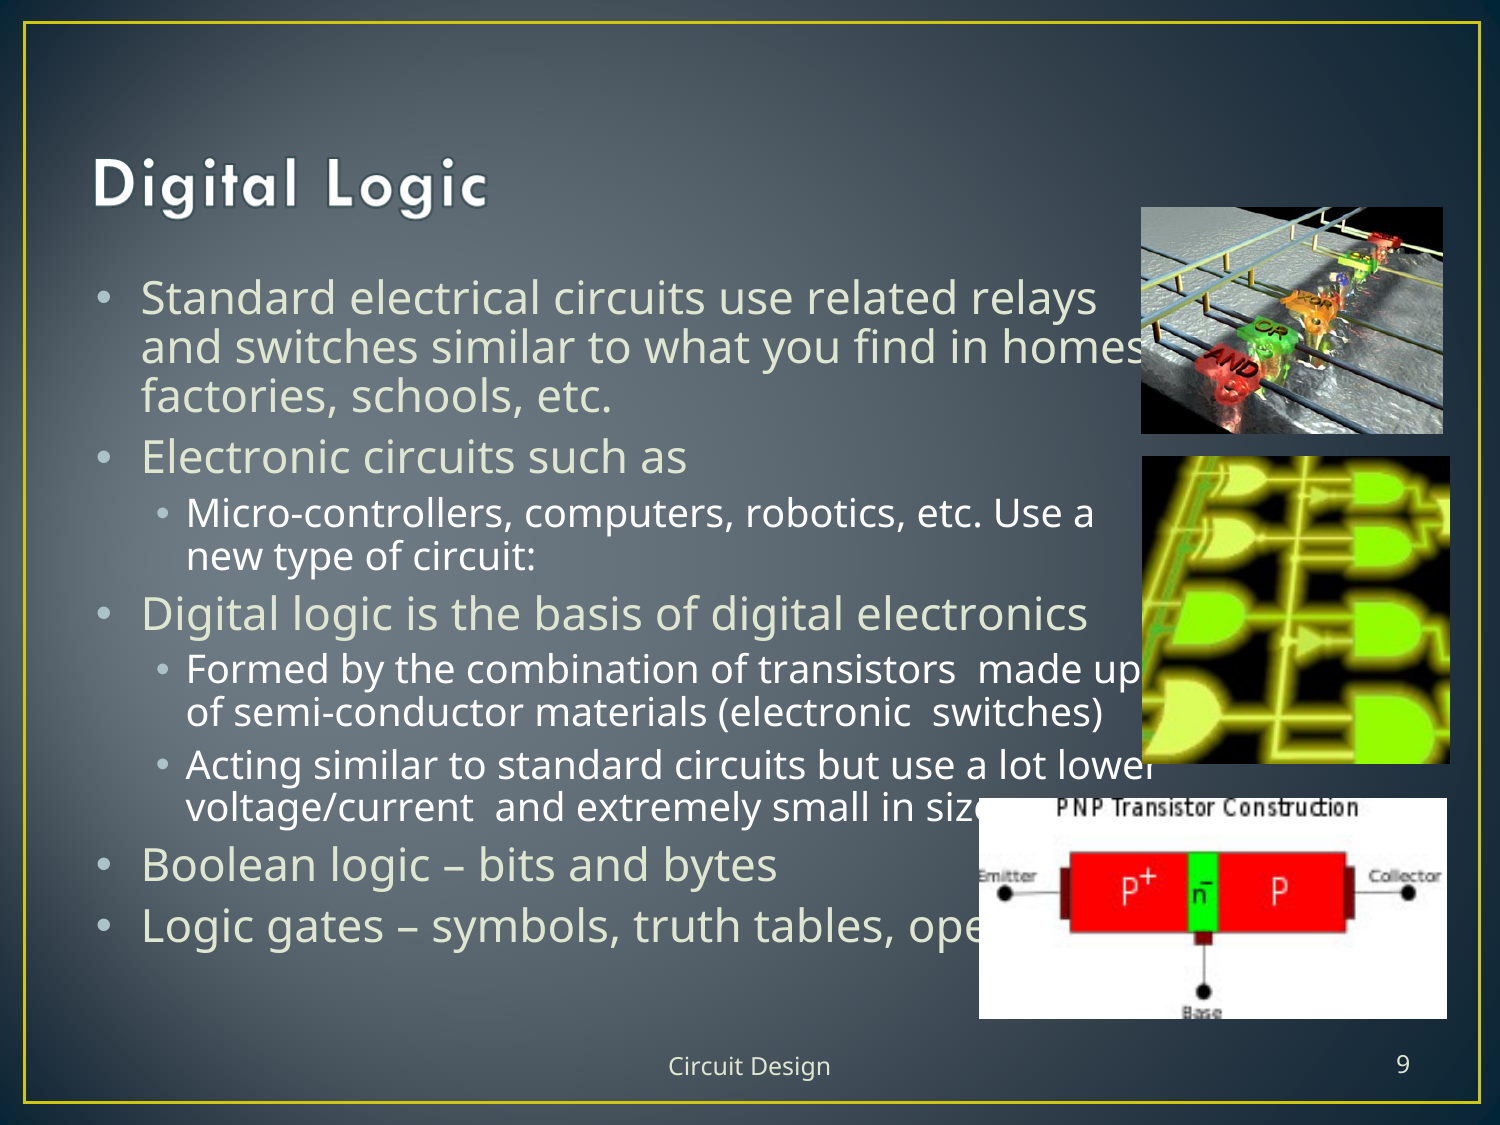

# Standard electrical circuits use related relays and switches similar to what you find in homes, factories, schools, etc.
Electronic circuits such as
Micro-controllers, computers, robotics, etc. Use a new type of circuit:
Digital logic is the basis of digital electronics
Formed by the combination of transistors made up of semi-conductor materials (electronic switches)
Acting similar to standard circuits but use a lot lower voltage/current and extremely small in size
Boolean logic – bits and bytes
Logic gates – symbols, truth tables, operators
Circuit Design